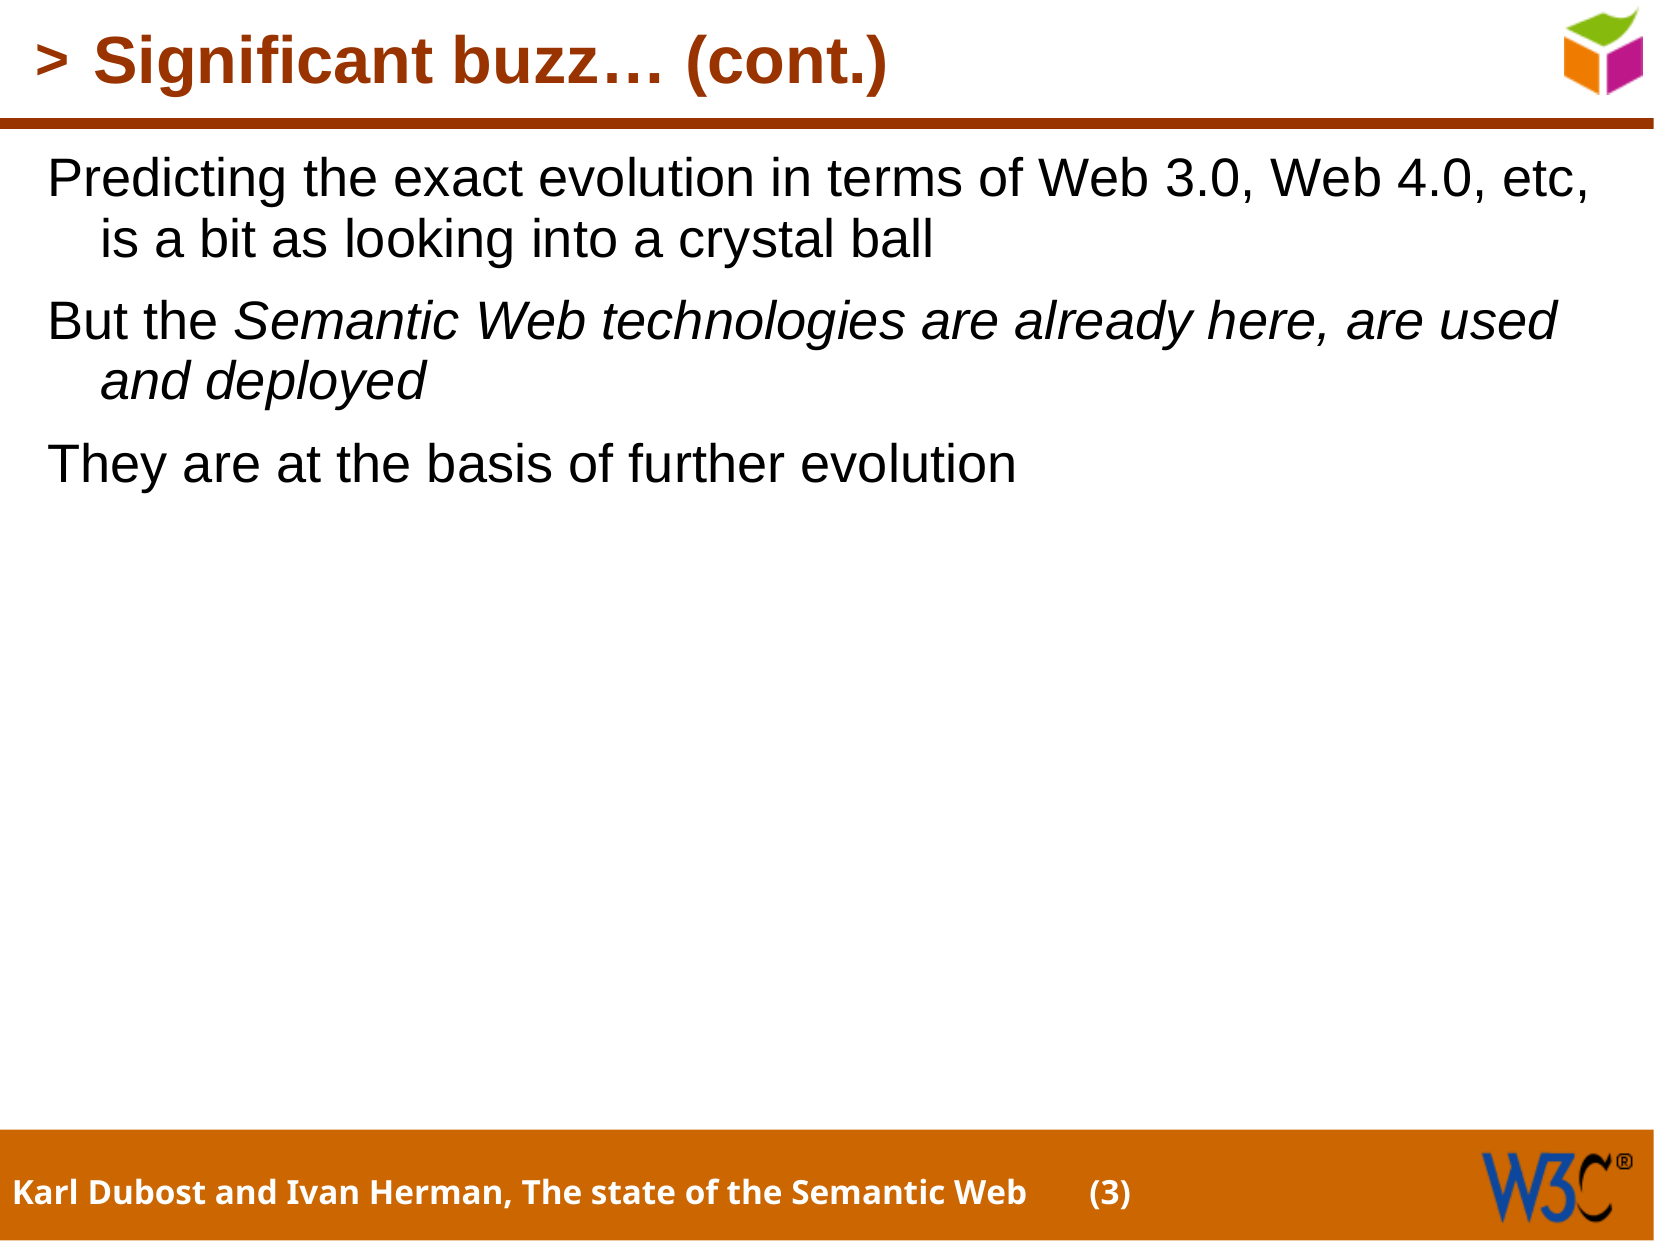

# Significant buzz… (cont.)
Predicting the exact evolution in terms of Web 3.0, Web 4.0, etc, is a bit as looking into a crystal ball
But the Semantic Web technologies are already here, are used and deployed
They are at the basis of further evolution